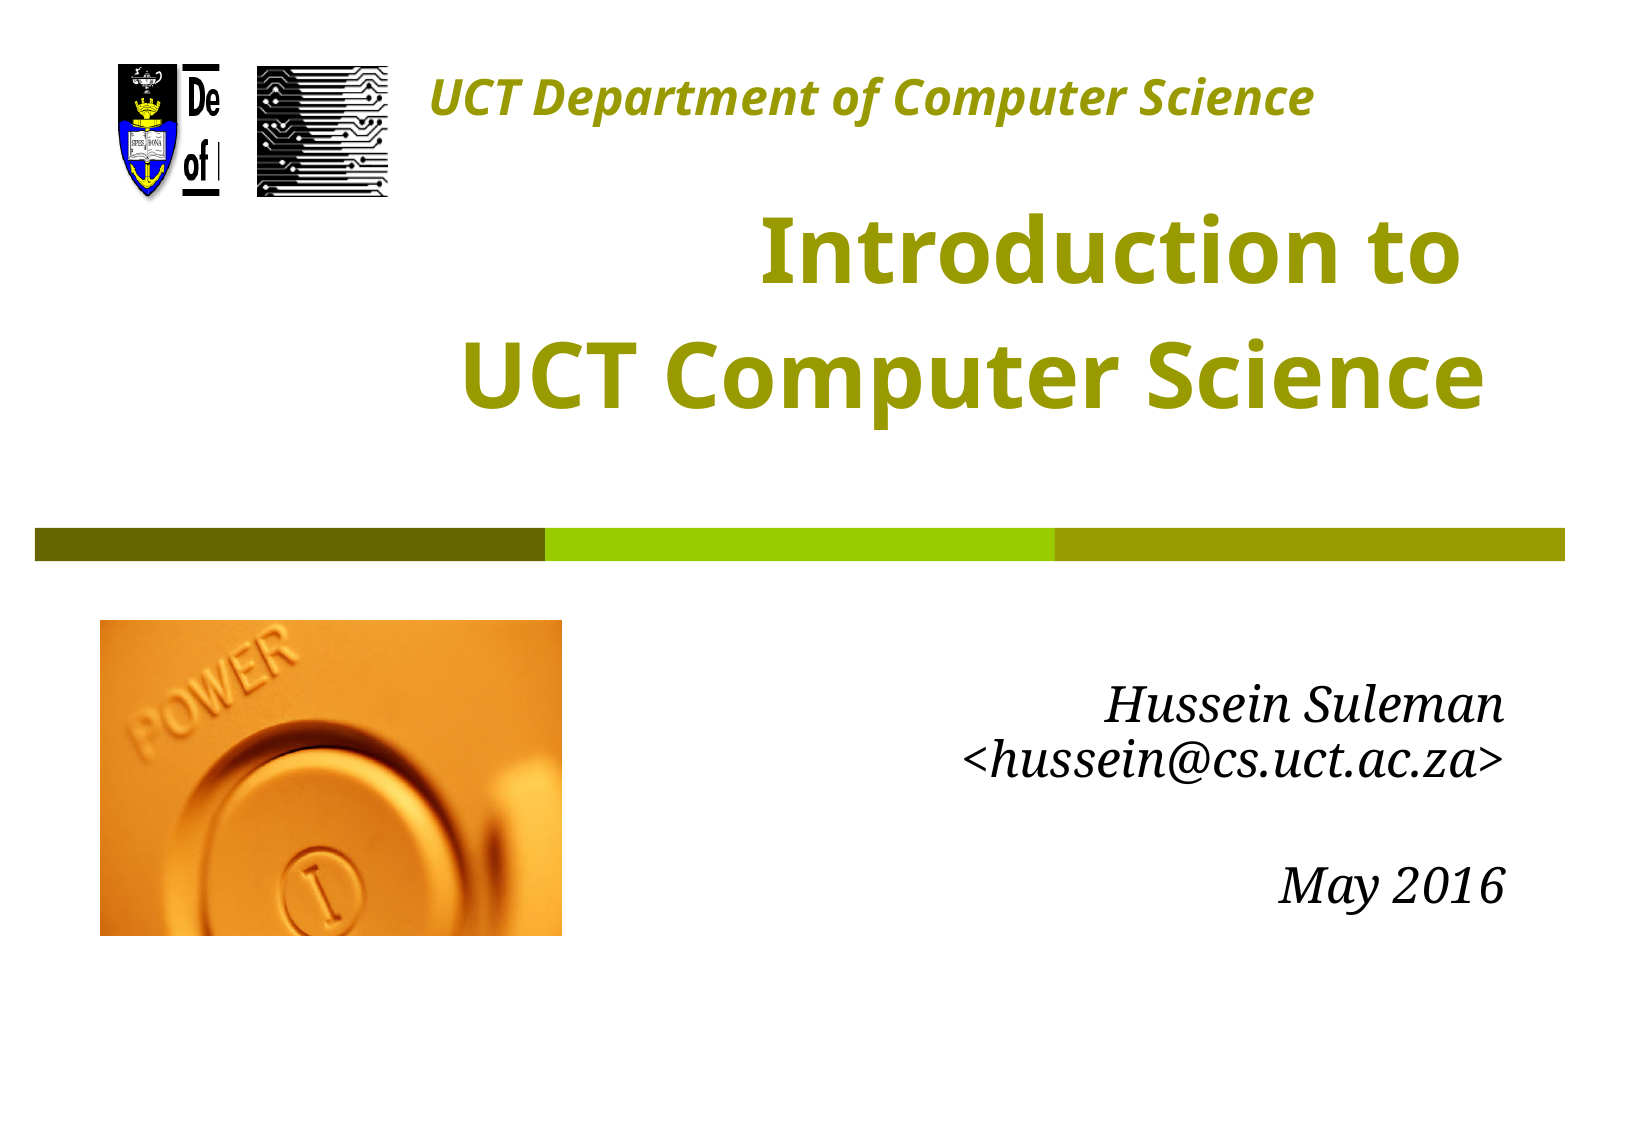

UCT Department of Computer Science
# Introduction to UCT Computer Science
Hussein Suleman <hussein@cs.uct.ac.za>
May 2016